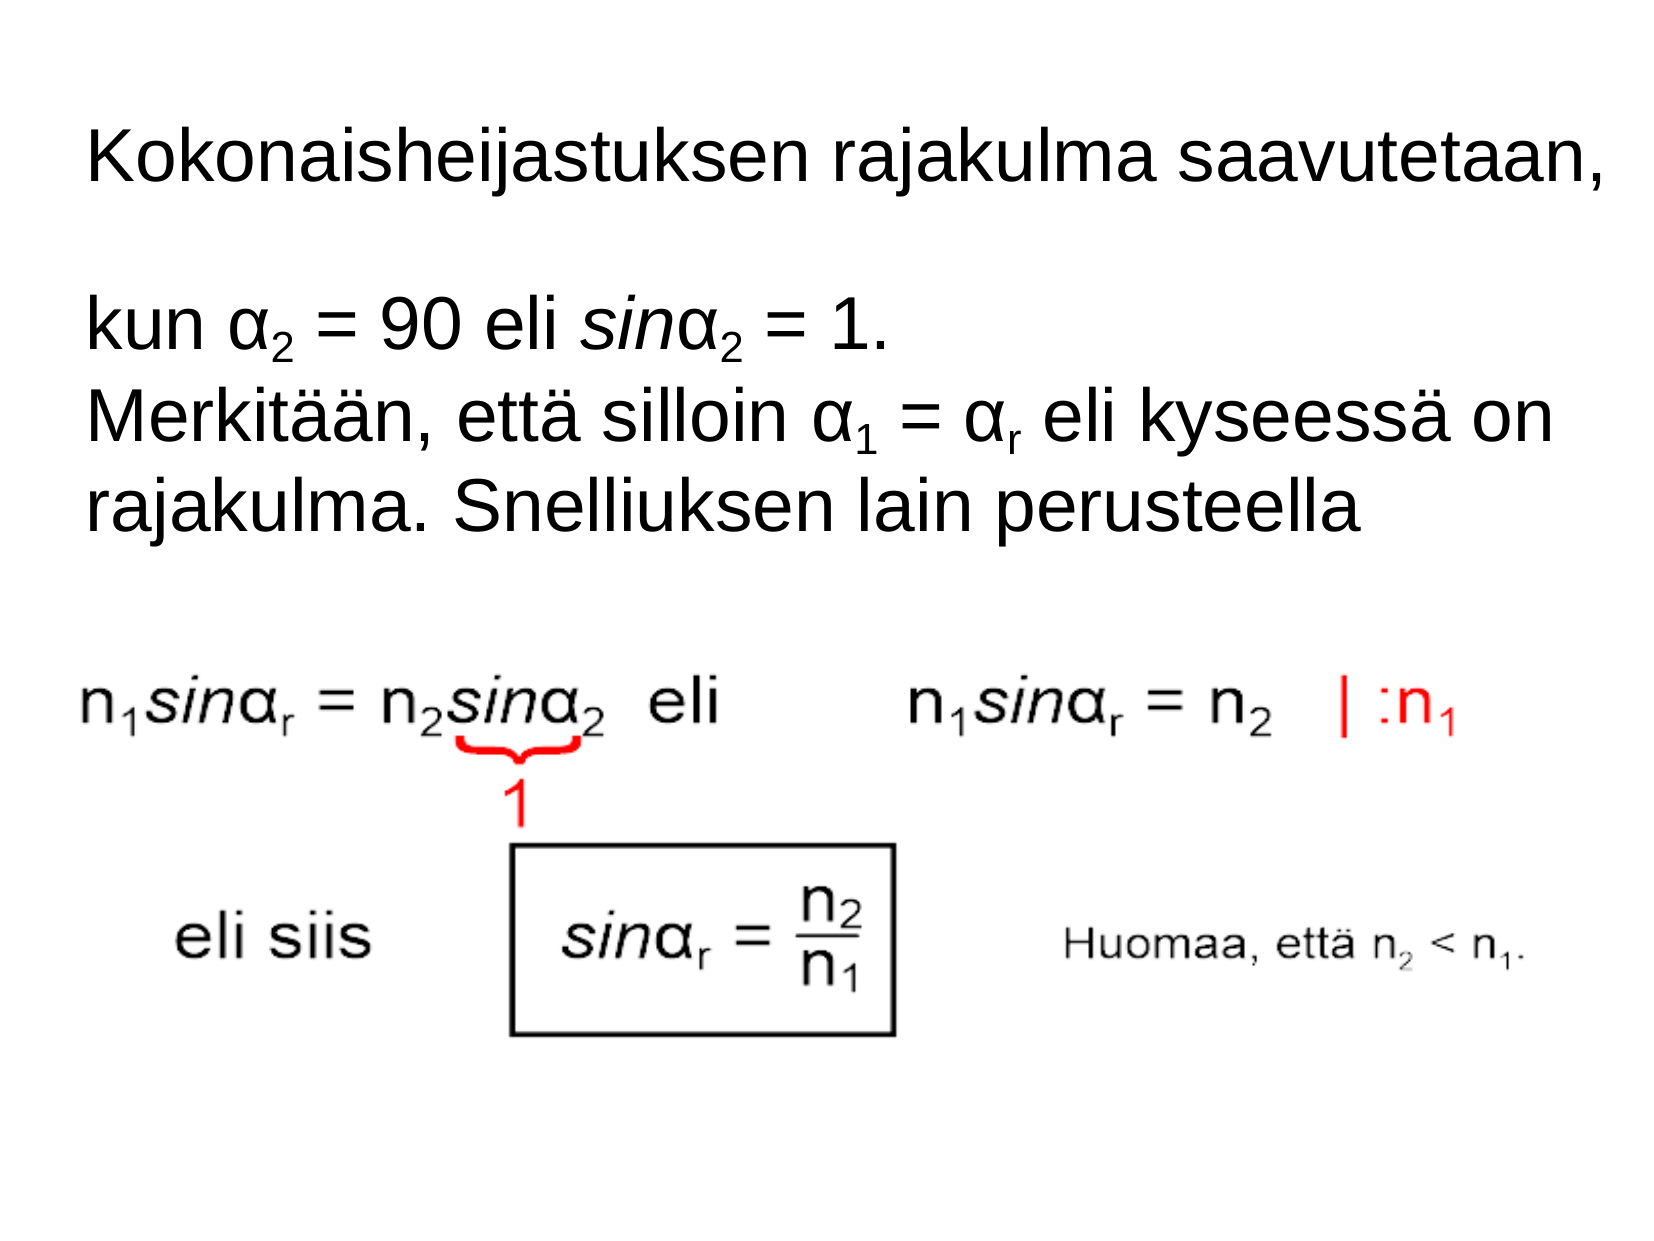

Kokonaisheijastuksen rajakulma saavutetaan,
kun α2 = 90 eli sinα2 = 1.
Merkitään, että silloin α1 = αr eli kyseessä on
rajakulma. Snelliuksen lain perusteella